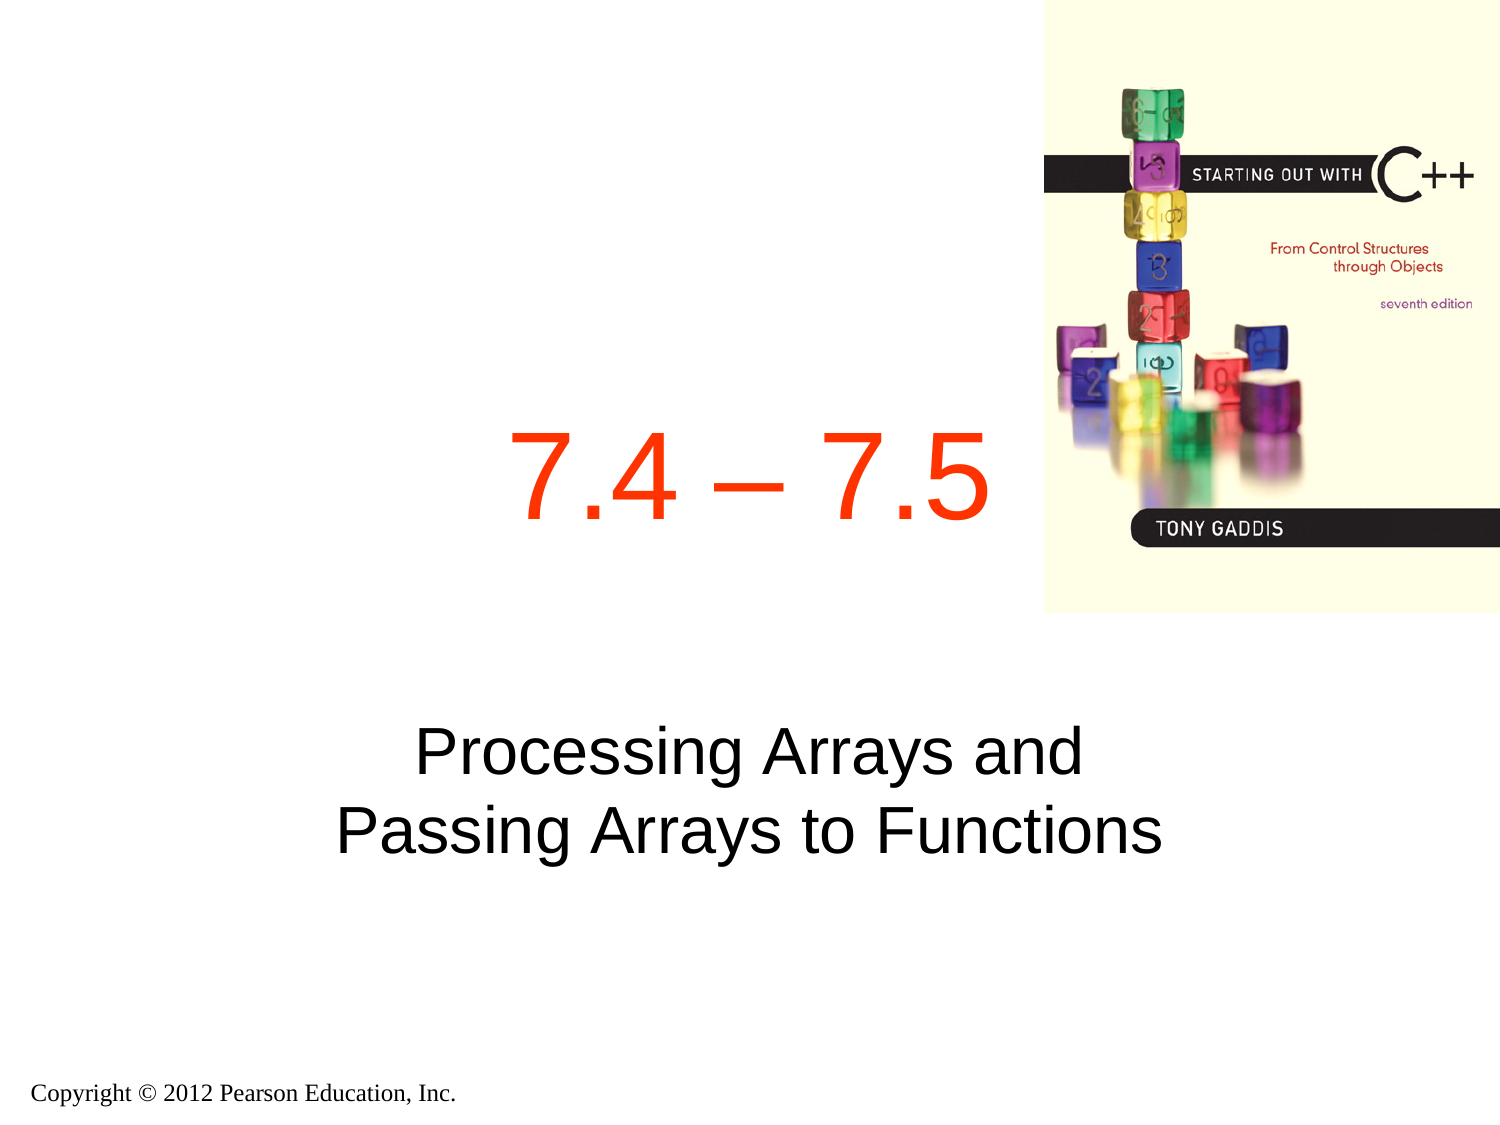

7.4 – 7.5
Processing Arrays and
Passing Arrays to Functions